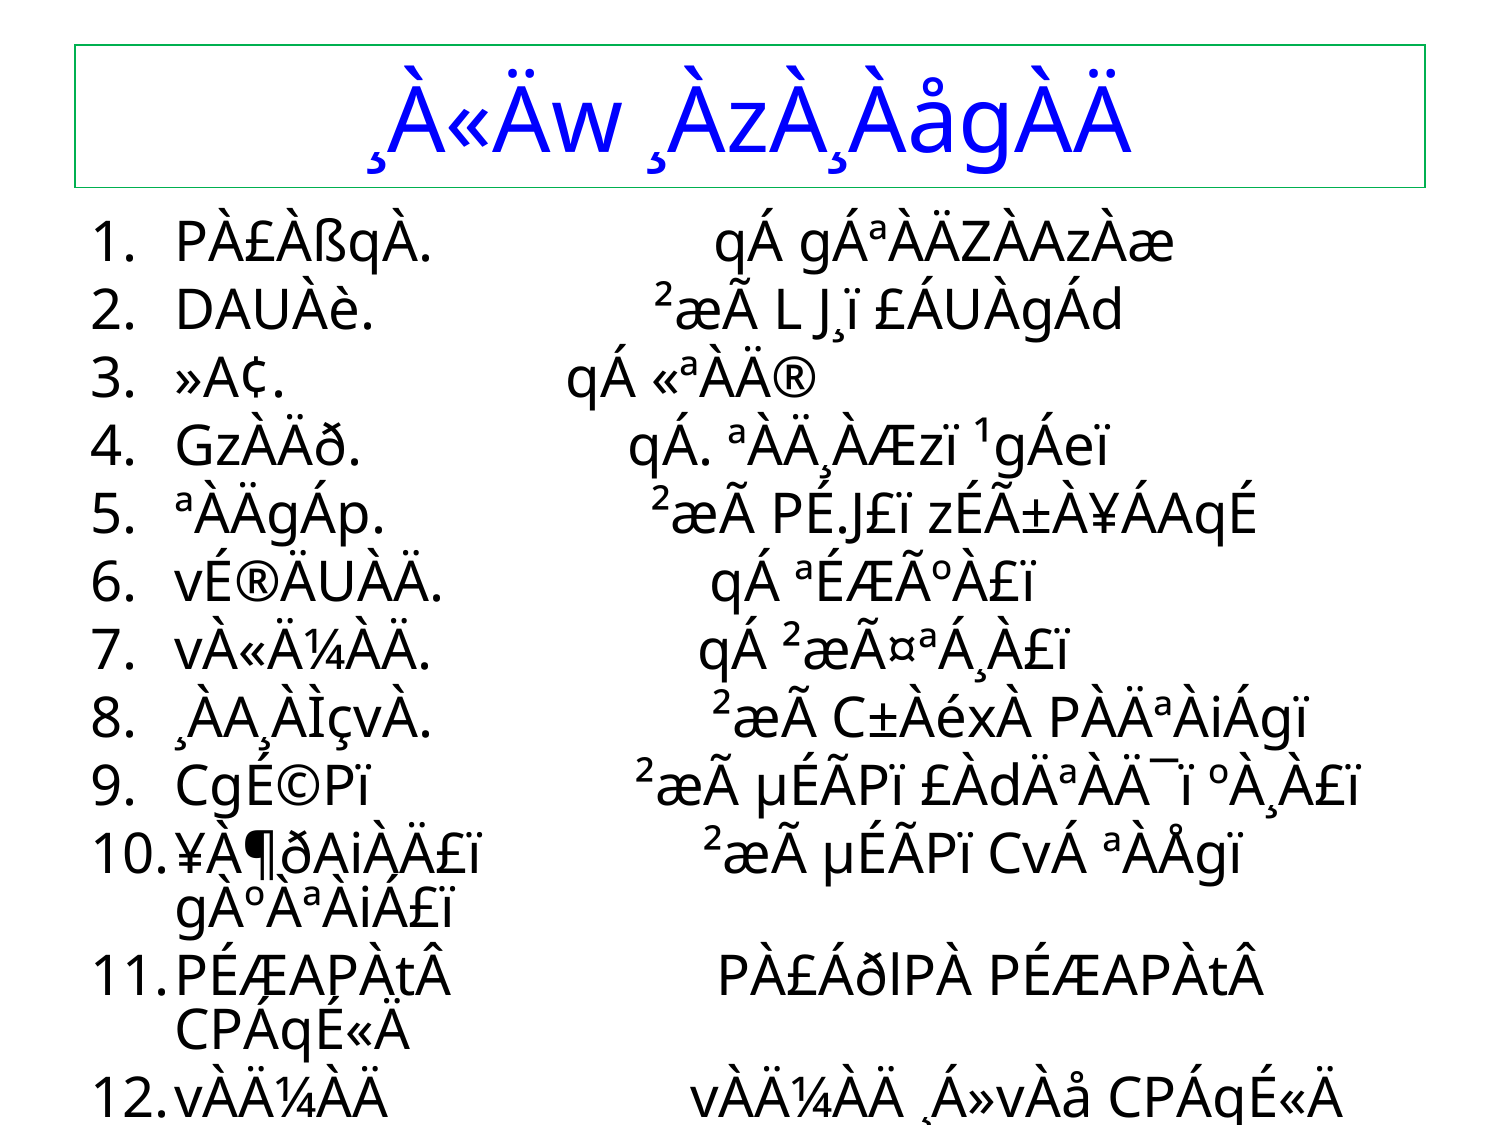

# ¸À«Äw ¸ÀzÀ¸ÀågÀÄ
PÀ£ÀßqÀ. qÁ gÁªÀÄZÀAzÀæ
DAUÀè. ²æÃ L J¸ï £ÁUÀgÁd
»A¢. qÁ «ªÀÄ®
GzÀÄð. qÁ. ªÀÄ¸ÀÆzï ¹gÁeï
ªÀÄgÁp. ²æÃ PÉ.J£ï zÉÃ±À¥ÁAqÉ
vÉ®ÄUÀÄ. qÁ ªÉÆÃºÀ£ï
vÀ«Ä¼ÀÄ. qÁ ²æÃ¤ªÁ¸À£ï
¸ÀA¸ÀÌçvÀ. ²æÃ C±ÀéxÀ PÀÄªÀiÁgï
CgÉ©Pï ²æÃ µÉÃPï £ÀdÄªÀÄ¯ï ºÀ¸À£ï
¥À¶ðAiÀÄ£ï ²æÃ µÉÃPï CvÁ ªÀÅgï gÀºÀªÀiÁ£ï
PÉÆAPÀtÂ PÀ£ÁðlPÀ PÉÆAPÀtÂ CPÁqÉ«Ä
vÀÄ¼ÀÄ			vÀÄ¼ÀÄ ¸Á»vÀå CPÁqÉ«Ä